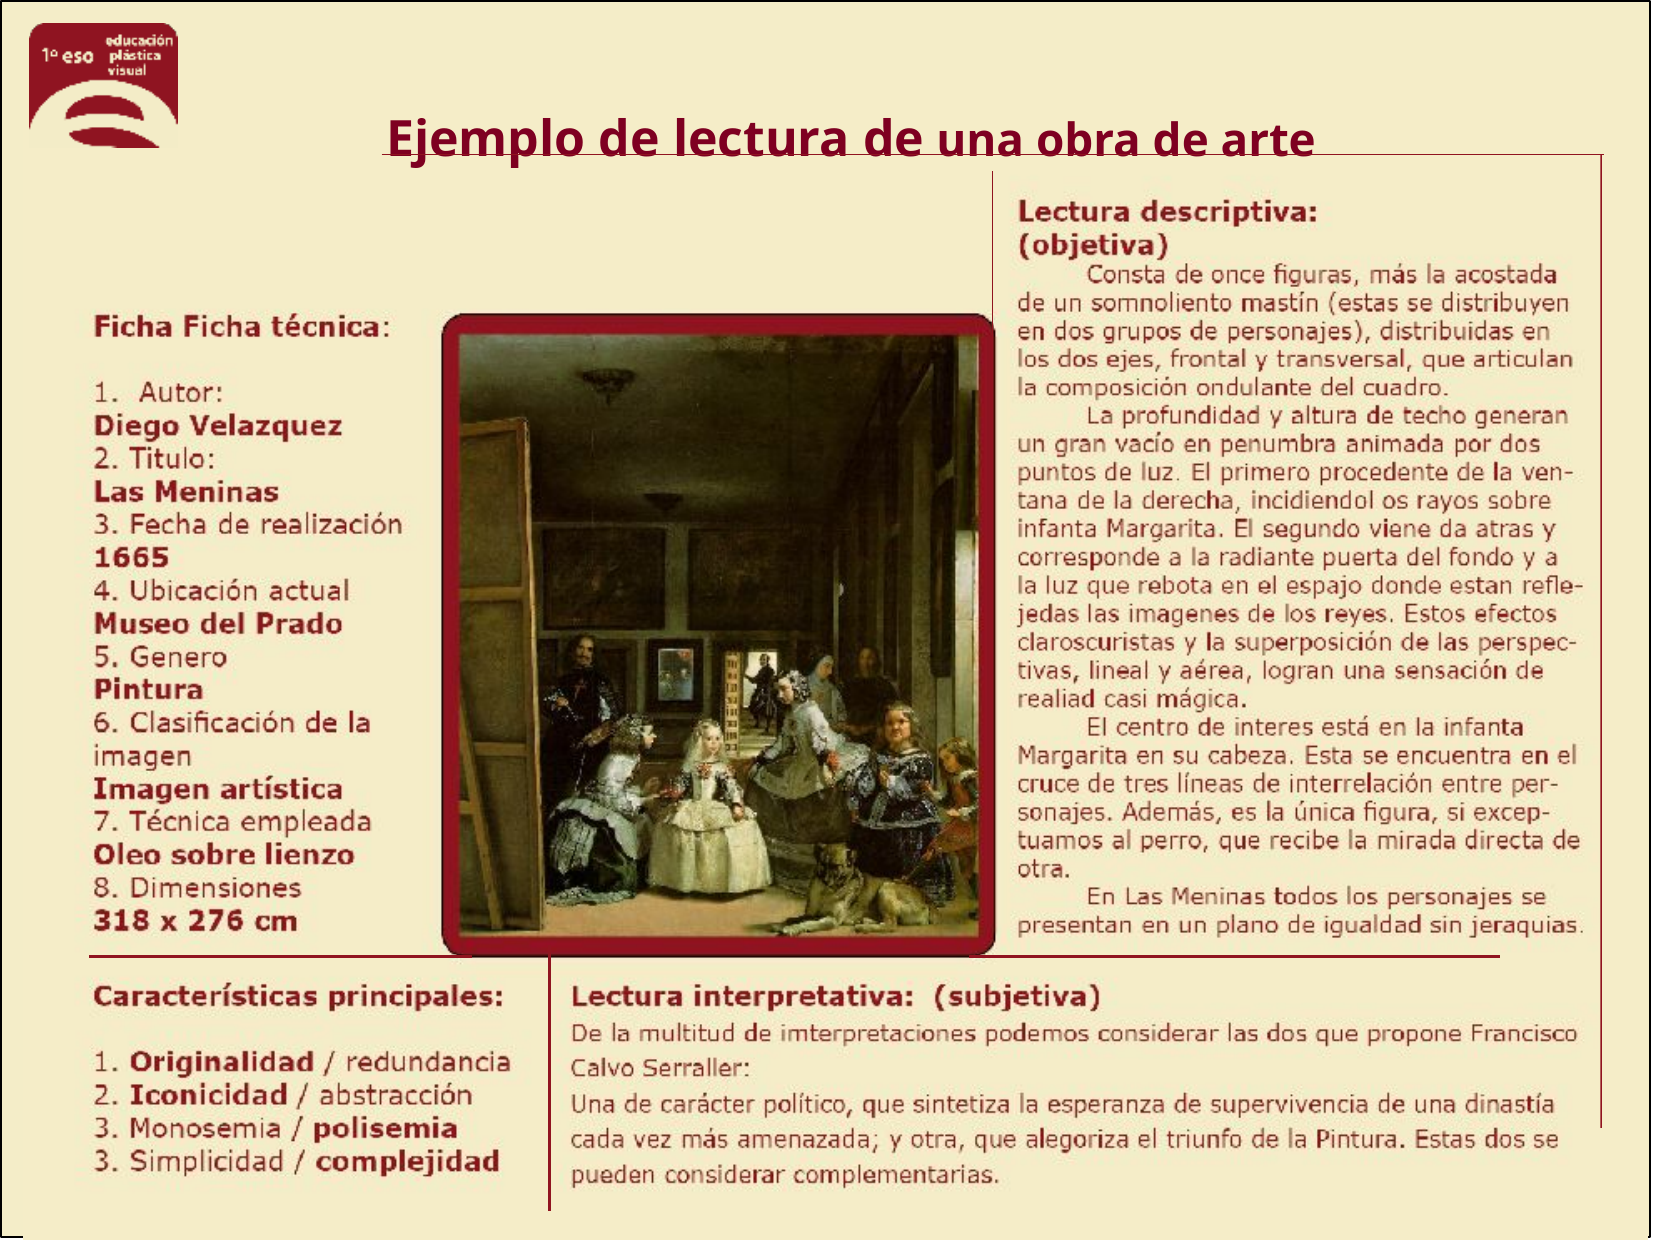

Ejemplo de lectura de una obra de arte
#